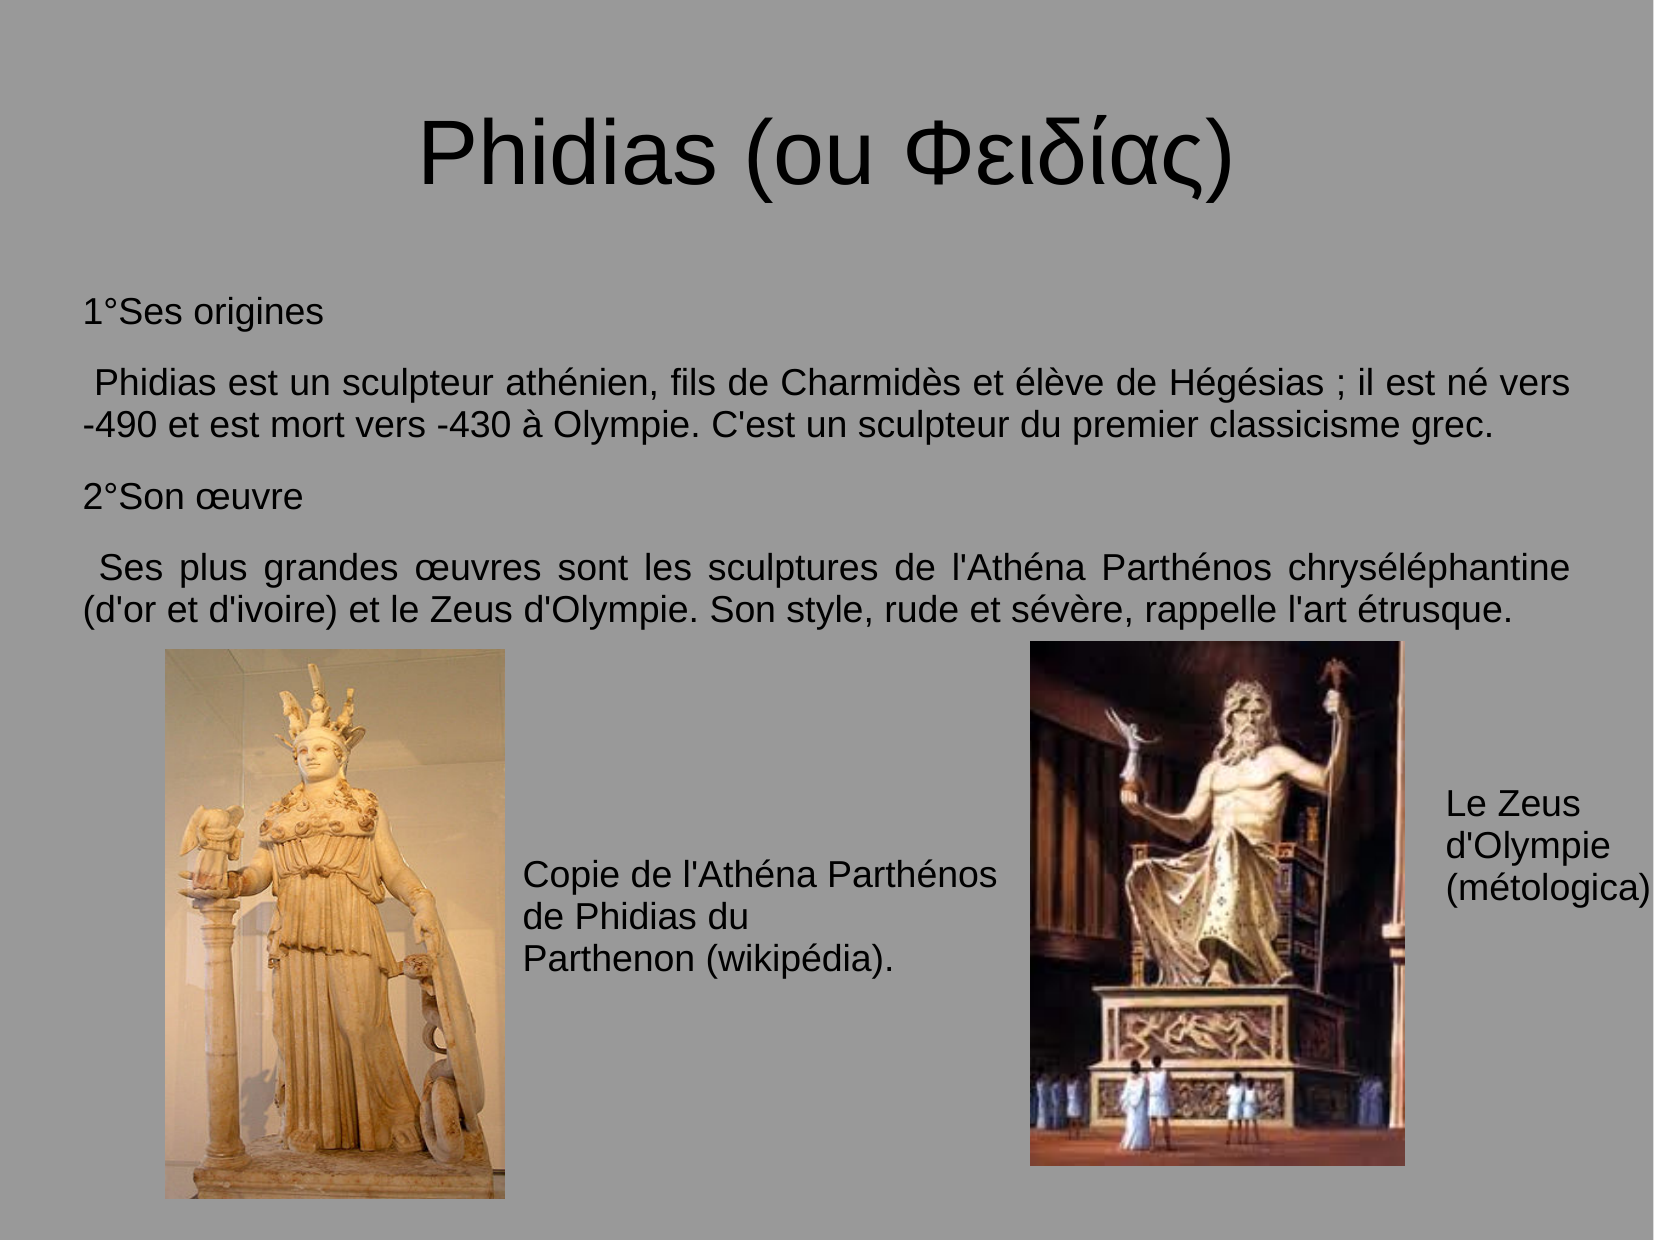

# Phidias (ou Φειδίας)
1°Ses origines
 Phidias est un sculpteur athénien, fils de Charmidès et élève de Hégésias ; il est né vers -490 et est mort vers -430 à Olympie. C'est un sculpteur du premier classicisme grec.
2°Son œuvre
 Ses plus grandes œuvres sont les sculptures de l'Athéna Parthénos chryséléphantine (d'or et d'ivoire) et le Zeus d'Olympie. Son style, rude et sévère, rappelle l'art étrusque.
Le Zeus d'Olympie
(métologica)
Copie de l'Athéna Parthénos de Phidias du
Parthenon (wikipédia).